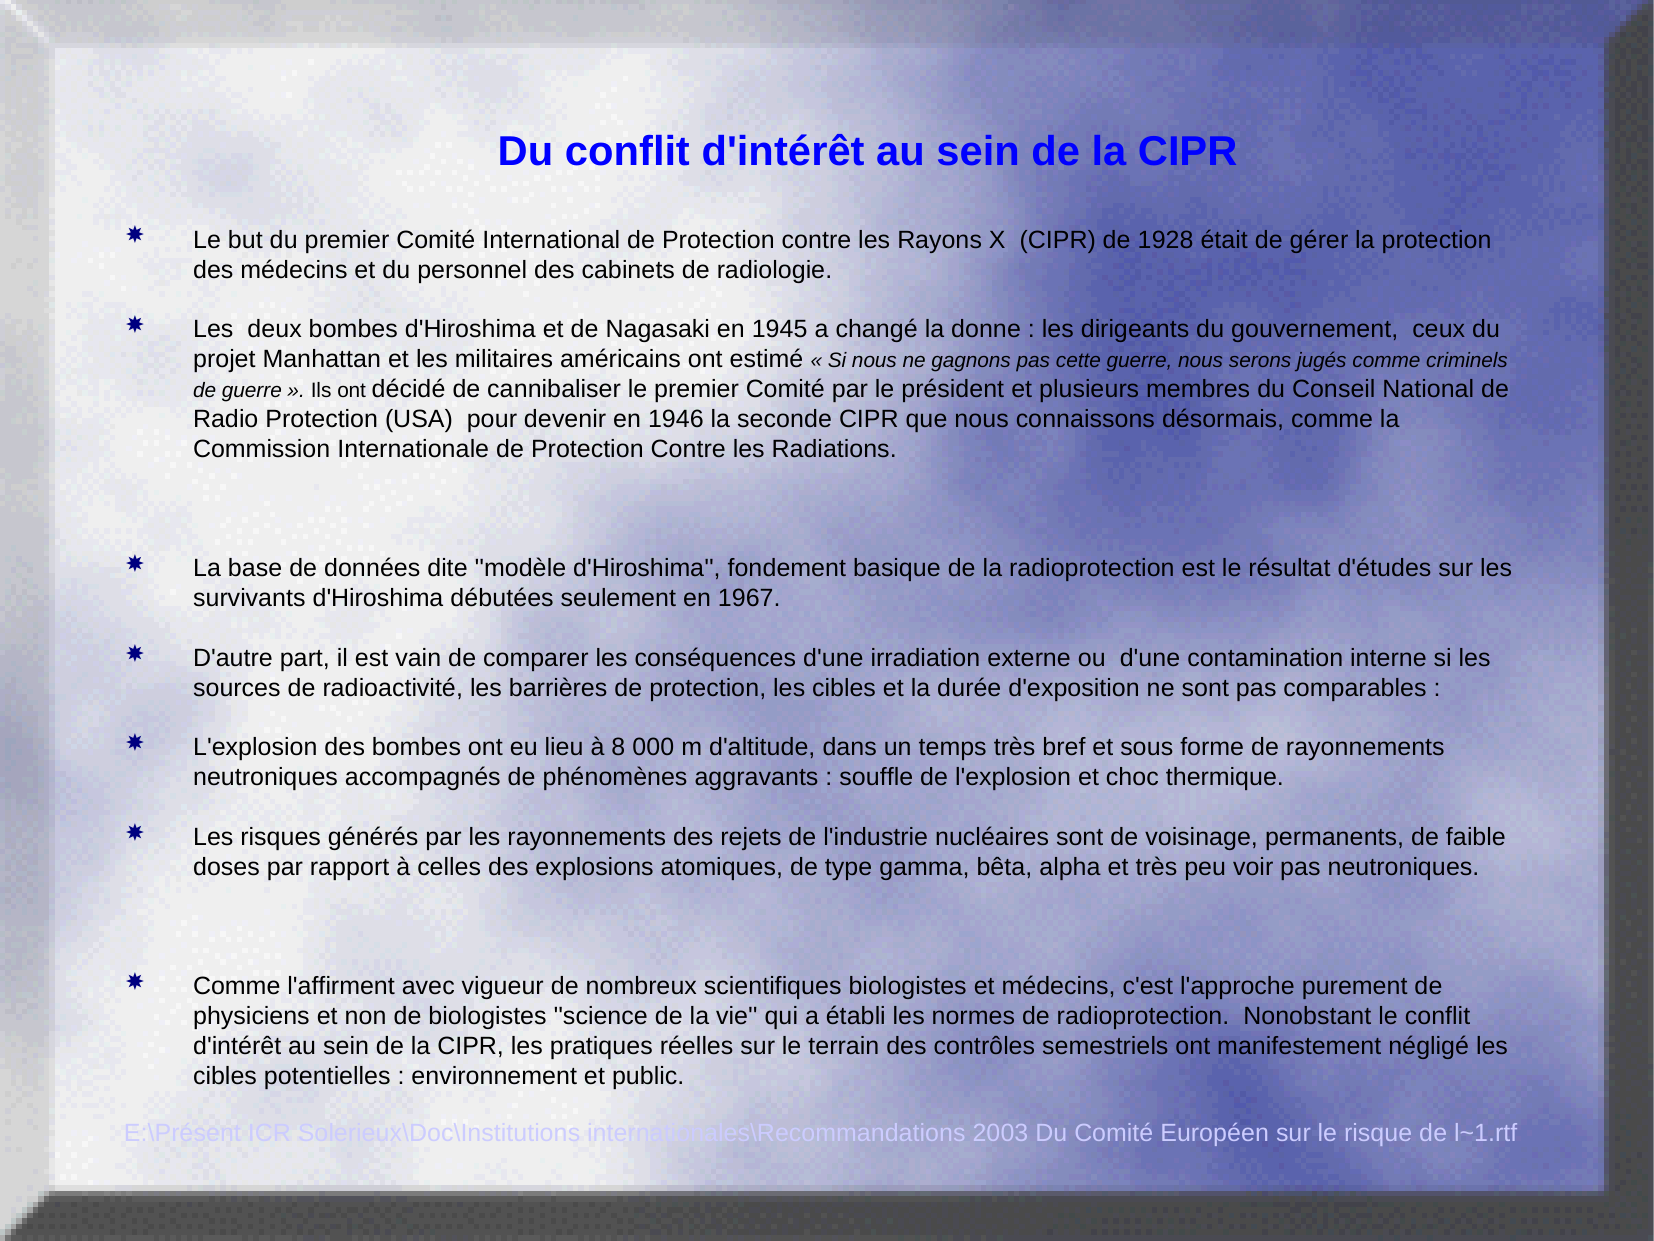

# Du conflit d'intérêt au sein de la CIPR
Le but du premier Comité International de Protection contre les Rayons X (CIPR) de 1928 était de gérer la protection des médecins et du personnel des cabinets de radiologie.
Les deux bombes d'Hiroshima et de Nagasaki en 1945 a changé la donne : les dirigeants du gouvernement, ceux du projet Manhattan et les militaires américains ont estimé « Si nous ne gagnons pas cette guerre, nous serons jugés comme criminels de guerre ». Ils ont décidé de cannibaliser le premier Comité par le président et plusieurs membres du Conseil National de Radio Protection (USA) pour devenir en 1946 la seconde CIPR que nous connaissons désormais, comme la Commission Internationale de Protection Contre les Radiations.
La base de données dite ''modèle d'Hiroshima'', fondement basique de la radioprotection est le résultat d'études sur les survivants d'Hiroshima débutées seulement en 1967.
D'autre part, il est vain de comparer les conséquences d'une irradiation externe ou d'une contamination interne si les sources de radioactivité, les barrières de protection, les cibles et la durée d'exposition ne sont pas comparables :
L'explosion des bombes ont eu lieu à 8 000 m d'altitude, dans un temps très bref et sous forme de rayonnements neutroniques accompagnés de phénomènes aggravants : souffle de l'explosion et choc thermique.
Les risques générés par les rayonnements des rejets de l'industrie nucléaires sont de voisinage, permanents, de faible doses par rapport à celles des explosions atomiques, de type gamma, bêta, alpha et très peu voir pas neutroniques.
Comme l'affirment avec vigueur de nombreux scientifiques biologistes et médecins, c'est l'approche purement de physiciens et non de biologistes ''science de la vie'' qui a établi les normes de radioprotection. Nonobstant le conflit d'intérêt au sein de la CIPR, les pratiques réelles sur le terrain des contrôles semestriels ont manifestement négligé les cibles potentielles : environnement et public.
E:\Présent ICR Solerieux\Doc\Institutions internationales\Recommandations 2003 Du Comité Européen sur le risque de l~1.rtf